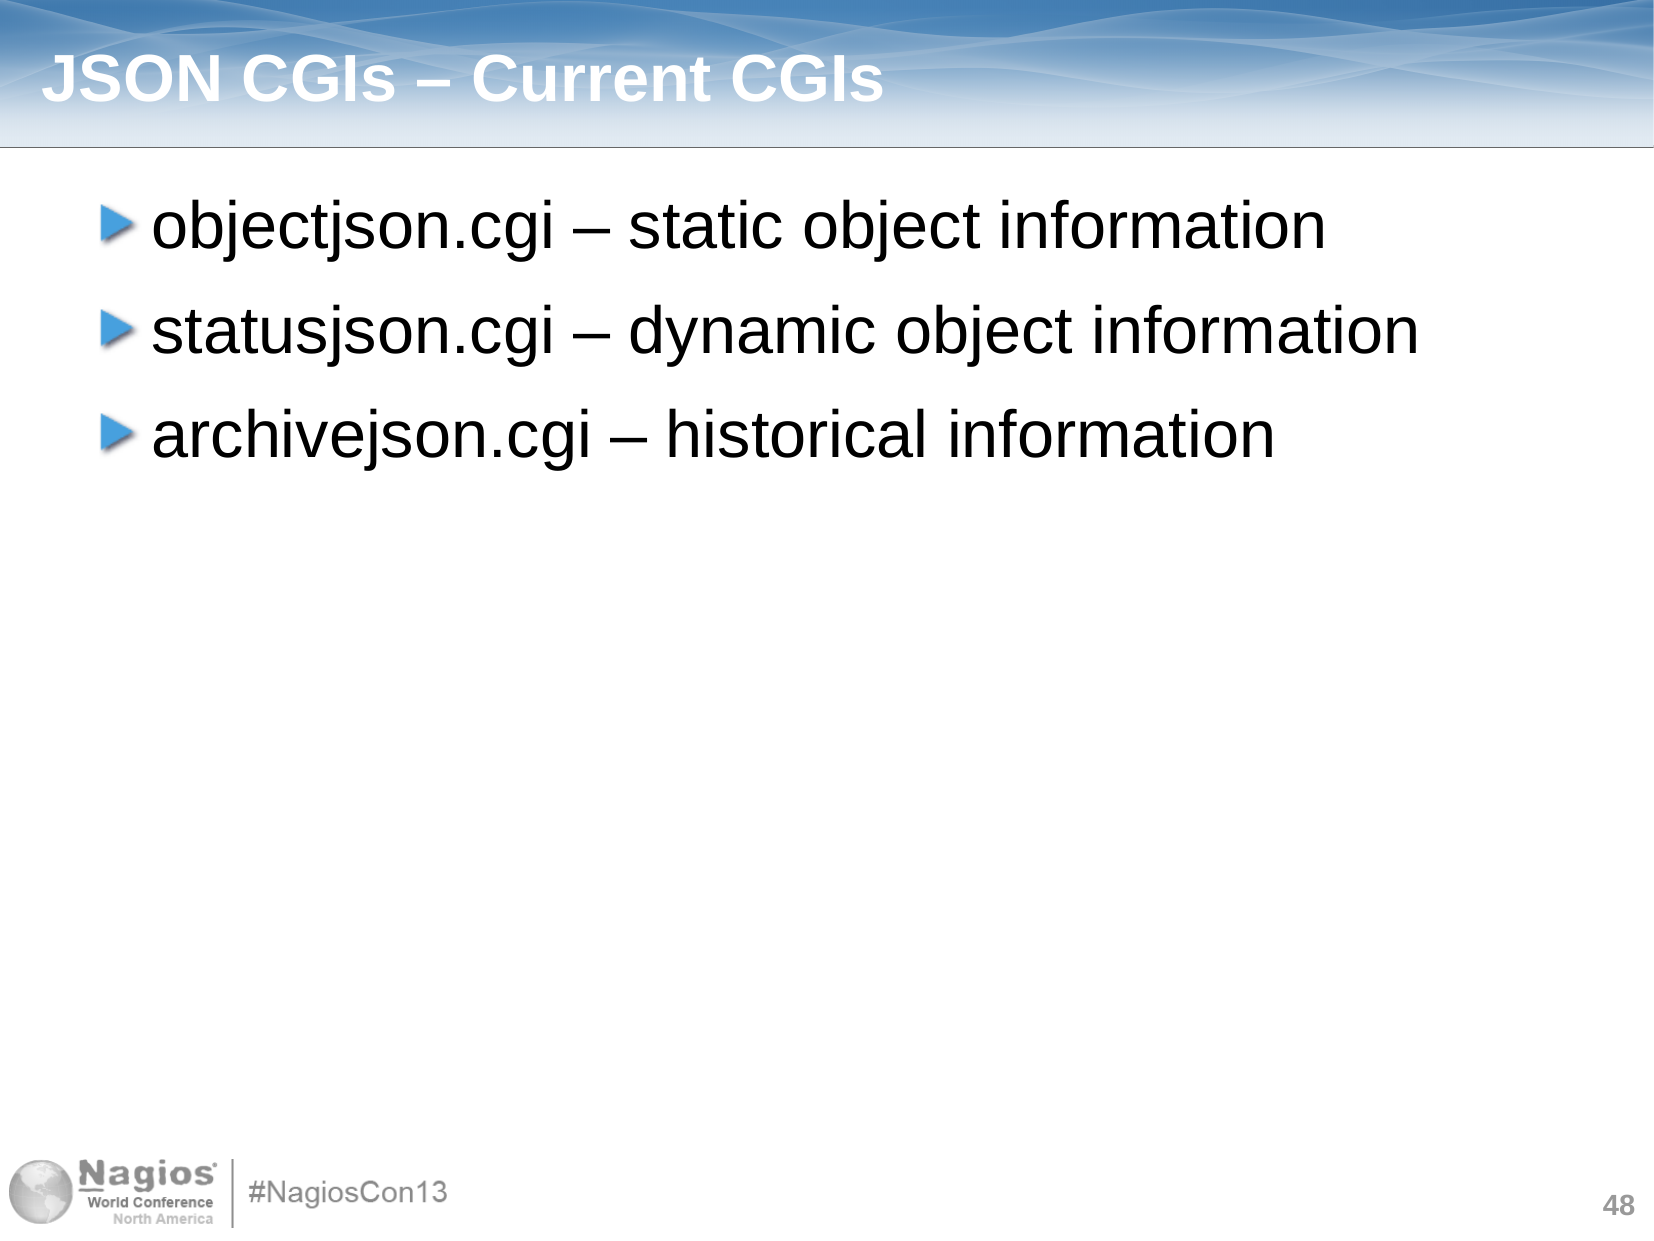

# JSON CGIs – Current CGIs
objectjson.cgi – static object information
statusjson.cgi – dynamic object information
archivejson.cgi – historical information
48